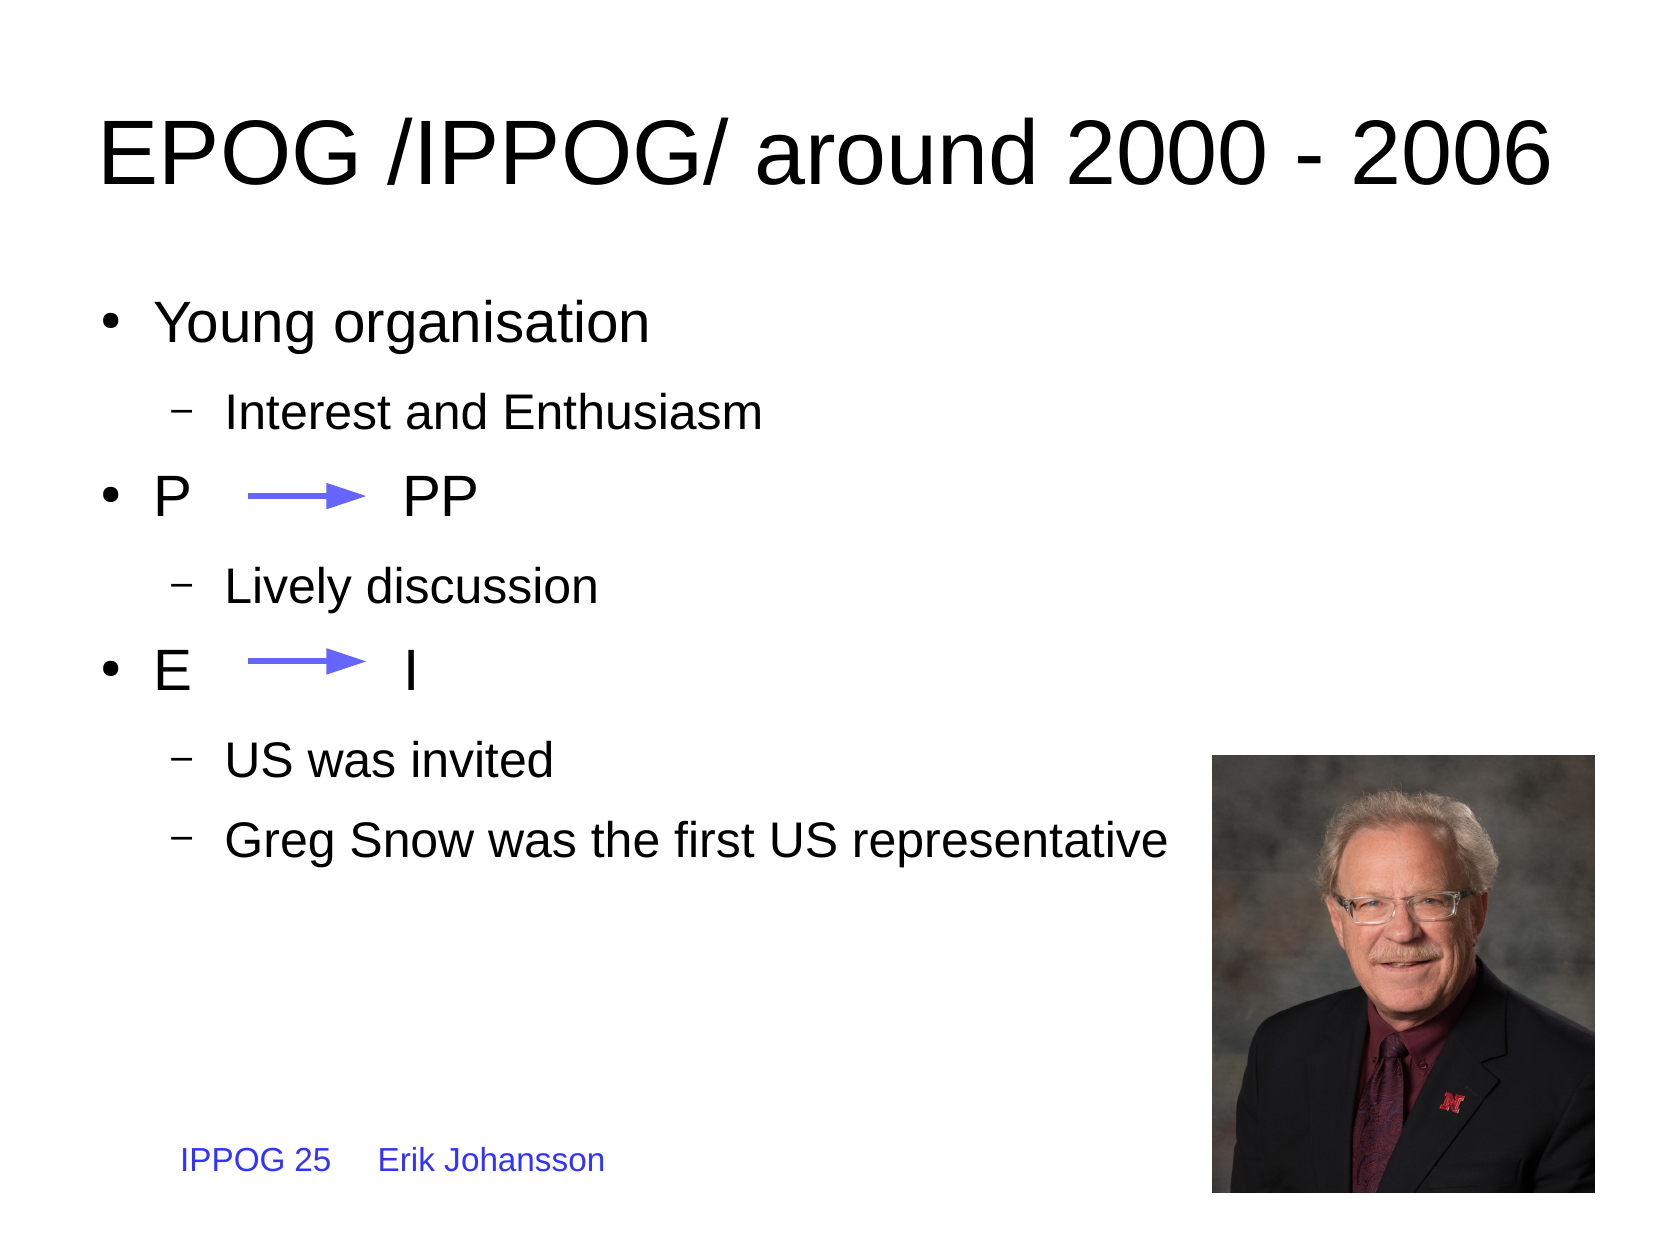

# EPOG /IPPOG/ around 2000 - 2006
Young organisation
Interest and Enthusiasm
P PP
Lively discussion
E I
US was invited
Greg Snow was the first US representative
IPPOG 25 Erik Johansson